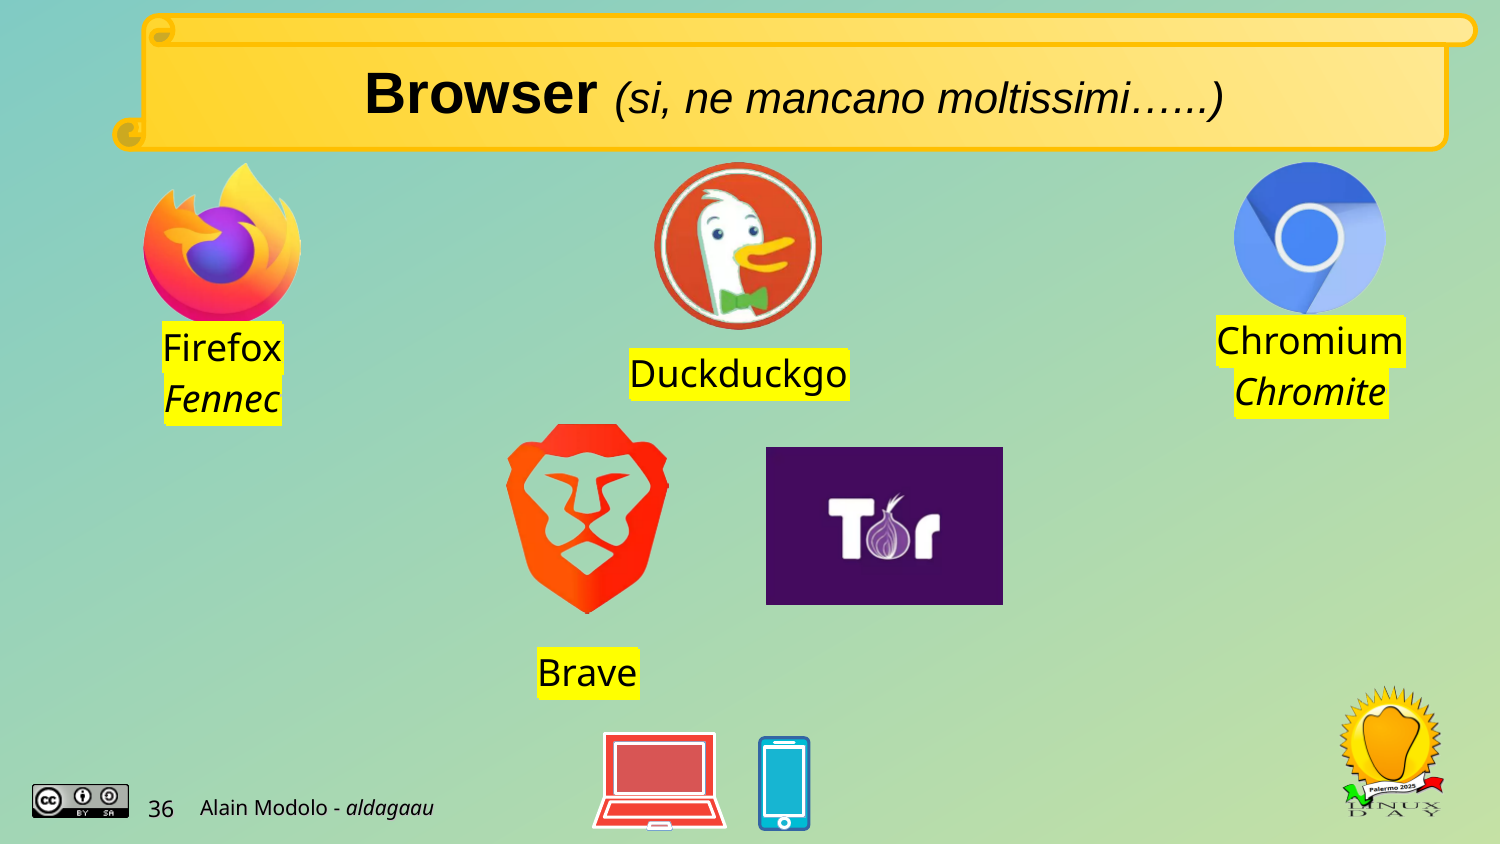

Browser (si, ne mancano moltissimi…...)
Duckduckgo
Chromium
Chromite
Firefox
Fennec
Brave